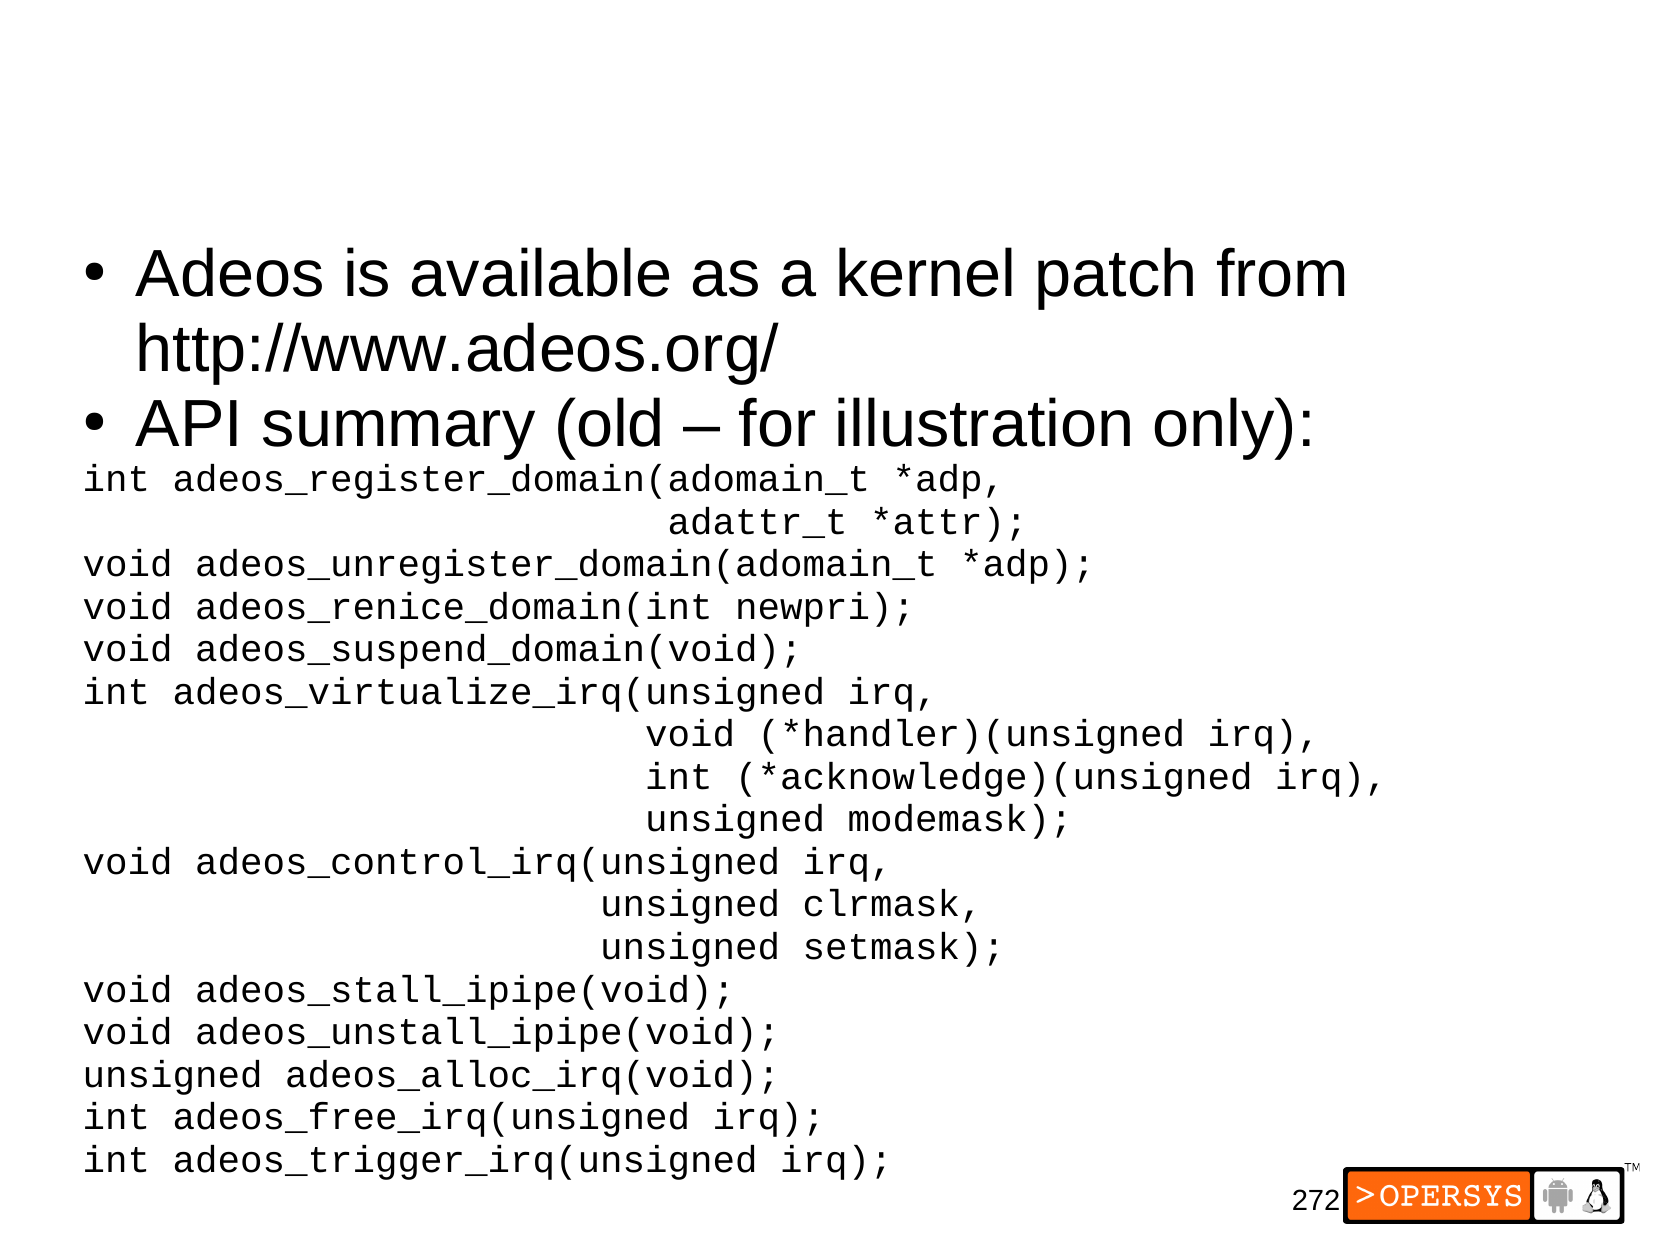

# Adeos is available as a kernel patch from http://www.adeos.org/
API summary (old – for illustration only):
int adeos_register_domain(adomain_t *adp,
 adattr_t *attr);
void adeos_unregister_domain(adomain_t *adp);
void adeos_renice_domain(int newpri);
void adeos_suspend_domain(void);
int adeos_virtualize_irq(unsigned irq,
 void (*handler)(unsigned irq),
 int (*acknowledge)(unsigned irq),
 unsigned modemask);
void adeos_control_irq(unsigned irq,
 unsigned clrmask,
 unsigned setmask);
void adeos_stall_ipipe(void);
void adeos_unstall_ipipe(void);
unsigned adeos_alloc_irq(void);
int adeos_free_irq(unsigned irq);
int adeos_trigger_irq(unsigned irq);